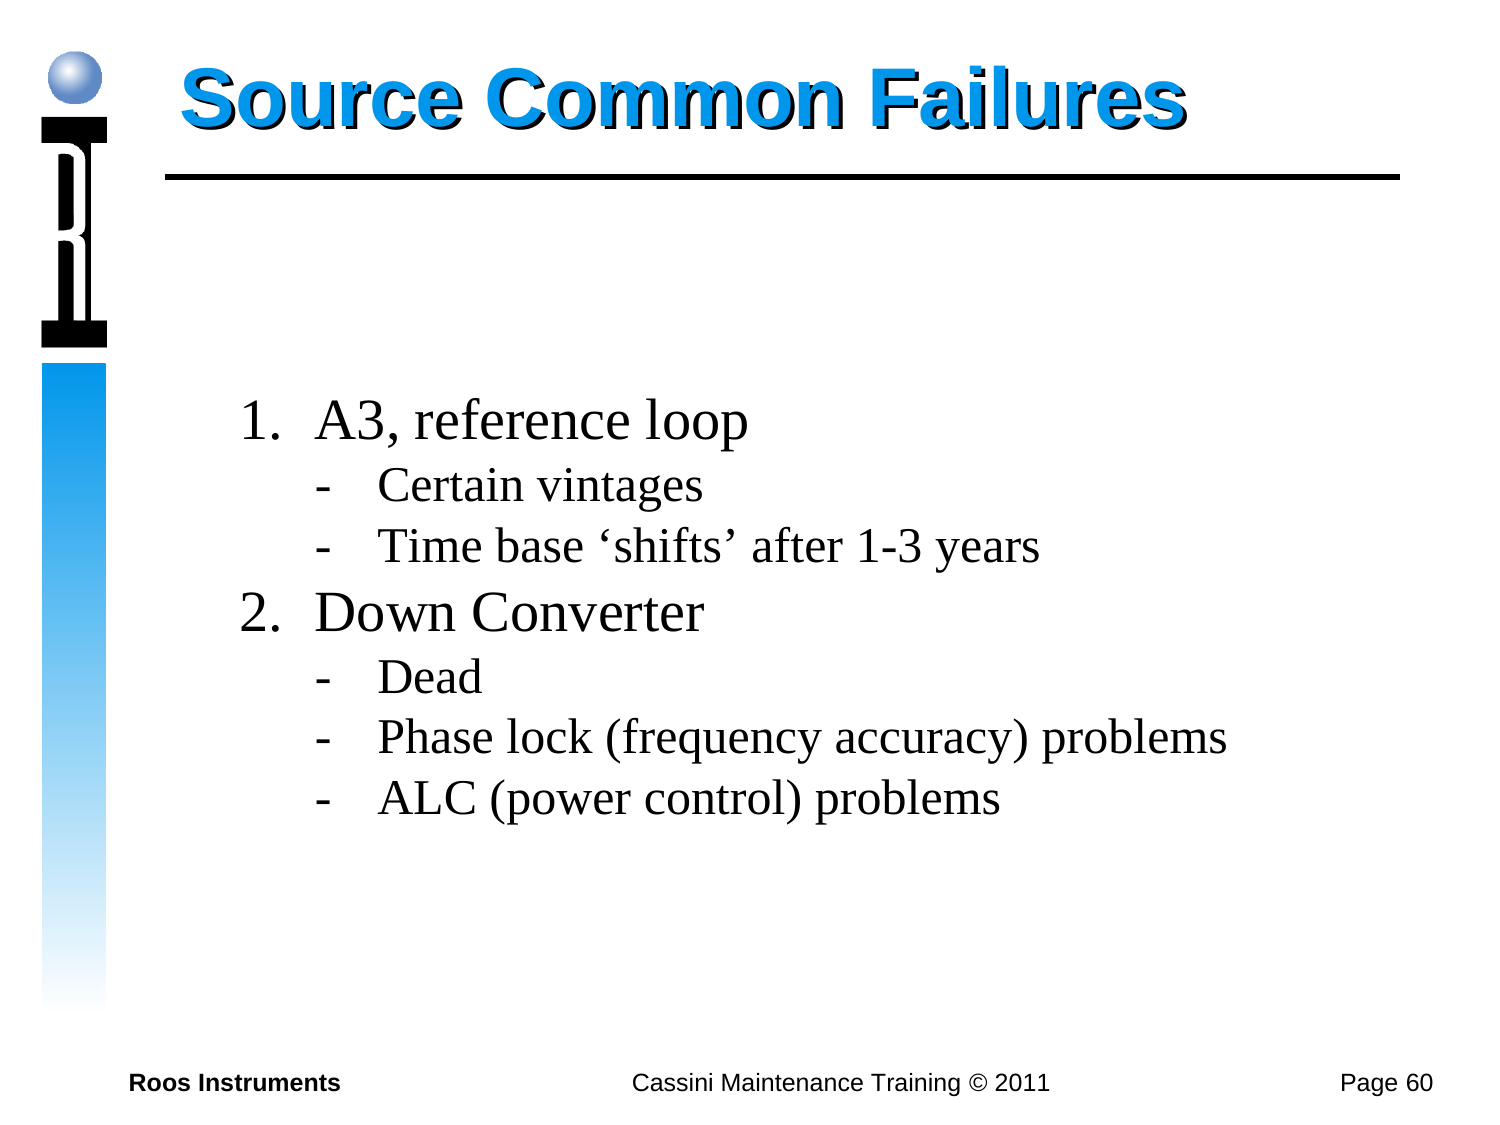

# Source Common Failures
A3, reference loop
Certain vintages
Time base ‘shifts’ after 1-3 years
Down Converter
Dead
Phase lock (frequency accuracy) problems
ALC (power control) problems